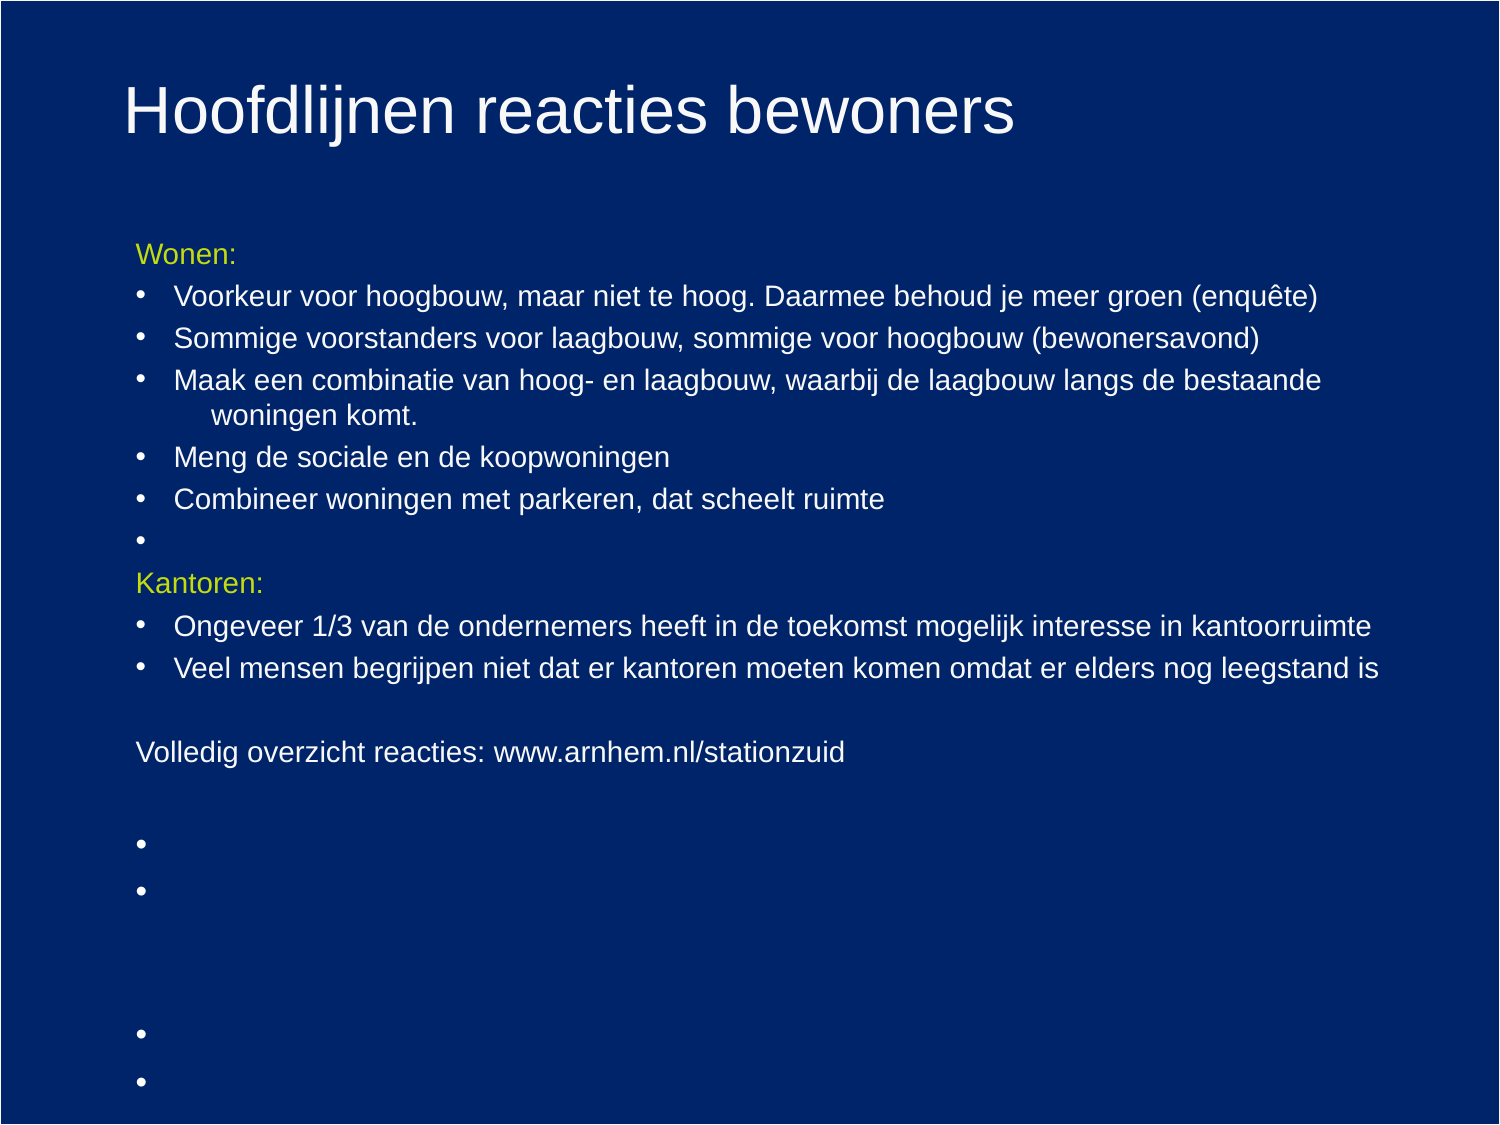

# Hoofdlijnen reacties bewoners
Wonen:
Voorkeur voor hoogbouw, maar niet te hoog. Daarmee behoud je meer groen (enquête)
Sommige voorstanders voor laagbouw, sommige voor hoogbouw (bewonersavond)
Maak een combinatie van hoog- en laagbouw, waarbij de laagbouw langs de bestaande woningen komt.
Meng de sociale en de koopwoningen
Combineer woningen met parkeren, dat scheelt ruimte
Kantoren:
Ongeveer 1/3 van de ondernemers heeft in de toekomst mogelijk interesse in kantoorruimte
Veel mensen begrijpen niet dat er kantoren moeten komen omdat er elders nog leegstand is
Volledig overzicht reacties: www.arnhem.nl/stationzuid